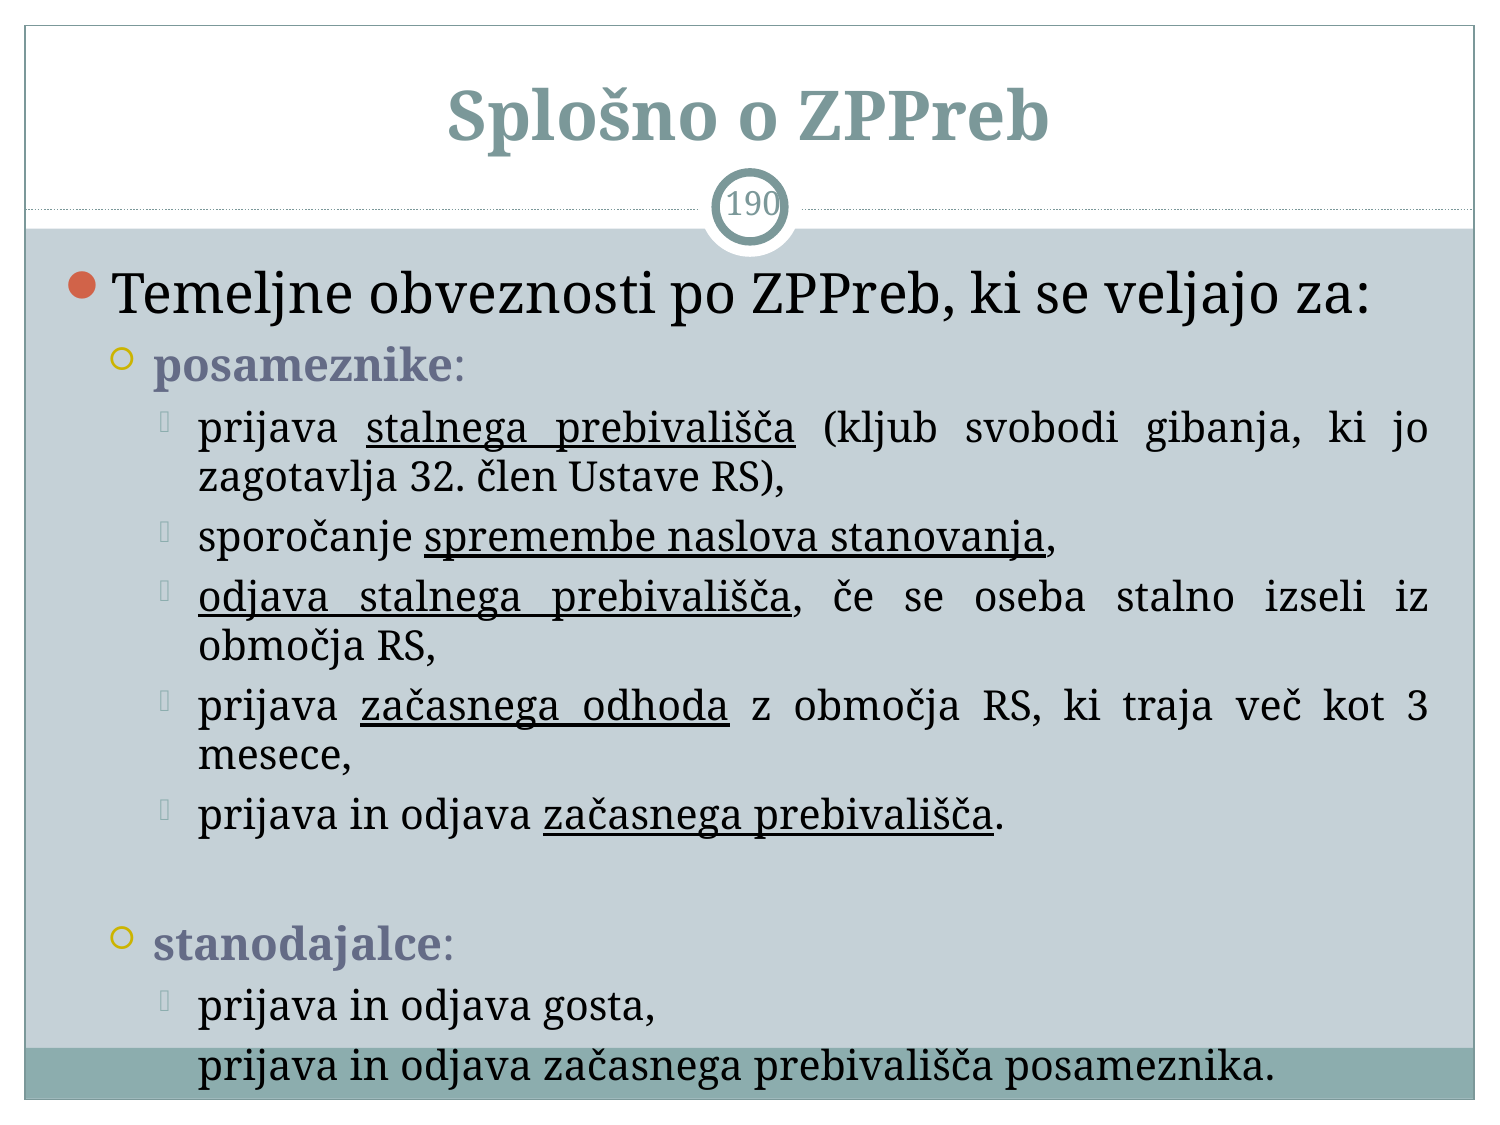

# Splošno o ZPPreb
Temeljne obveznosti po ZPPreb, ki se veljajo za:
posameznike:
prijava stalnega prebivališča (kljub svobodi gibanja, ki jo zagotavlja 32. člen Ustave RS),
sporočanje spremembe naslova stanovanja,
odjava stalnega prebivališča, če se oseba stalno izseli iz območja RS,
prijava začasnega odhoda z območja RS, ki traja več kot 3 mesece,
prijava in odjava začasnega prebivališča.
stanodajalce:
prijava in odjava gosta,
prijava in odjava začasnega prebivališča posameznika.